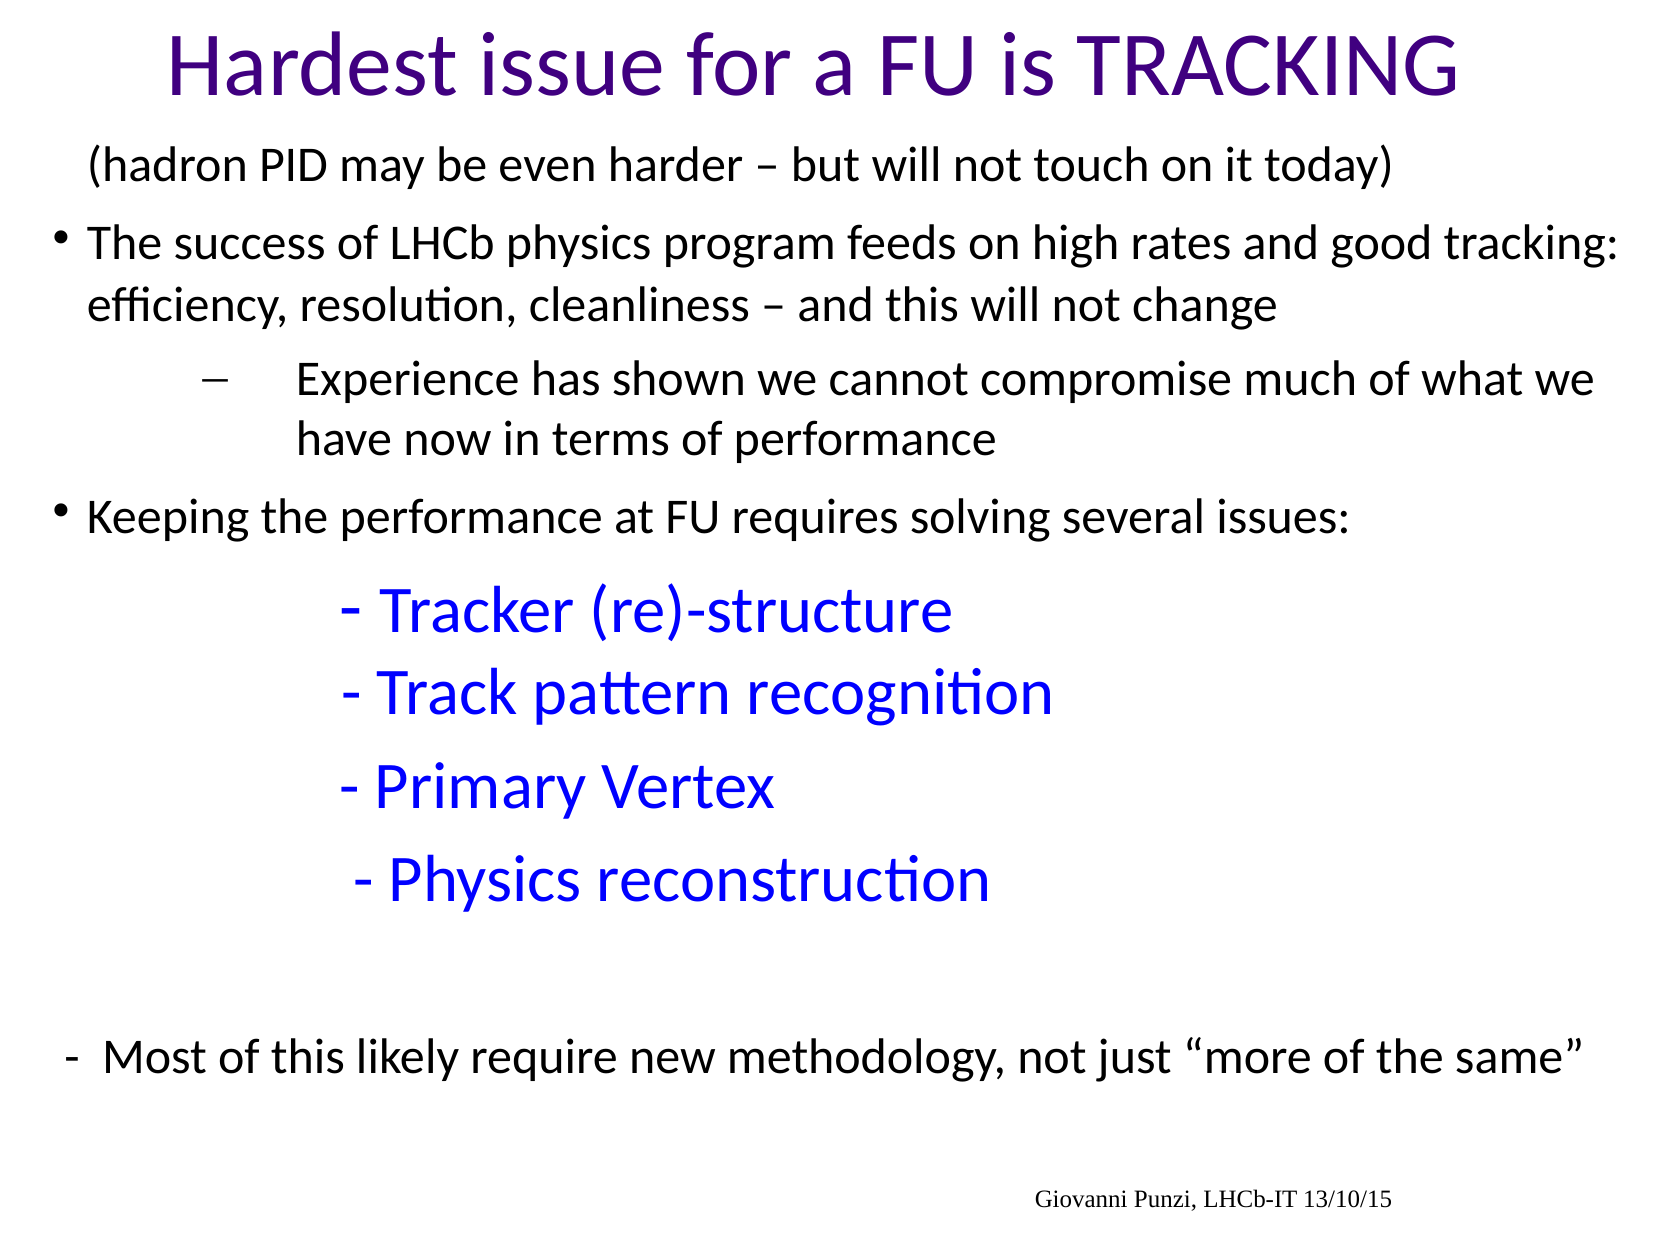

# Hardest issue for a FU is TRACKING
(hadron PID may be even harder – but will not touch on it today)
The success of LHCb physics program feeds on high rates and good tracking: efficiency, resolution, cleanliness – and this will not change
Experience has shown we cannot compromise much of what we have now in terms of performance
Keeping the performance at FU requires solving several issues:
 - Tracker (re)-structure
 - Track pattern recognition
 - Primary Vertex
- Physics reconstruction
 - Most of this likely require new methodology, not just “more of the same”
Giovanni Punzi, LHCb-IT 13/10/15